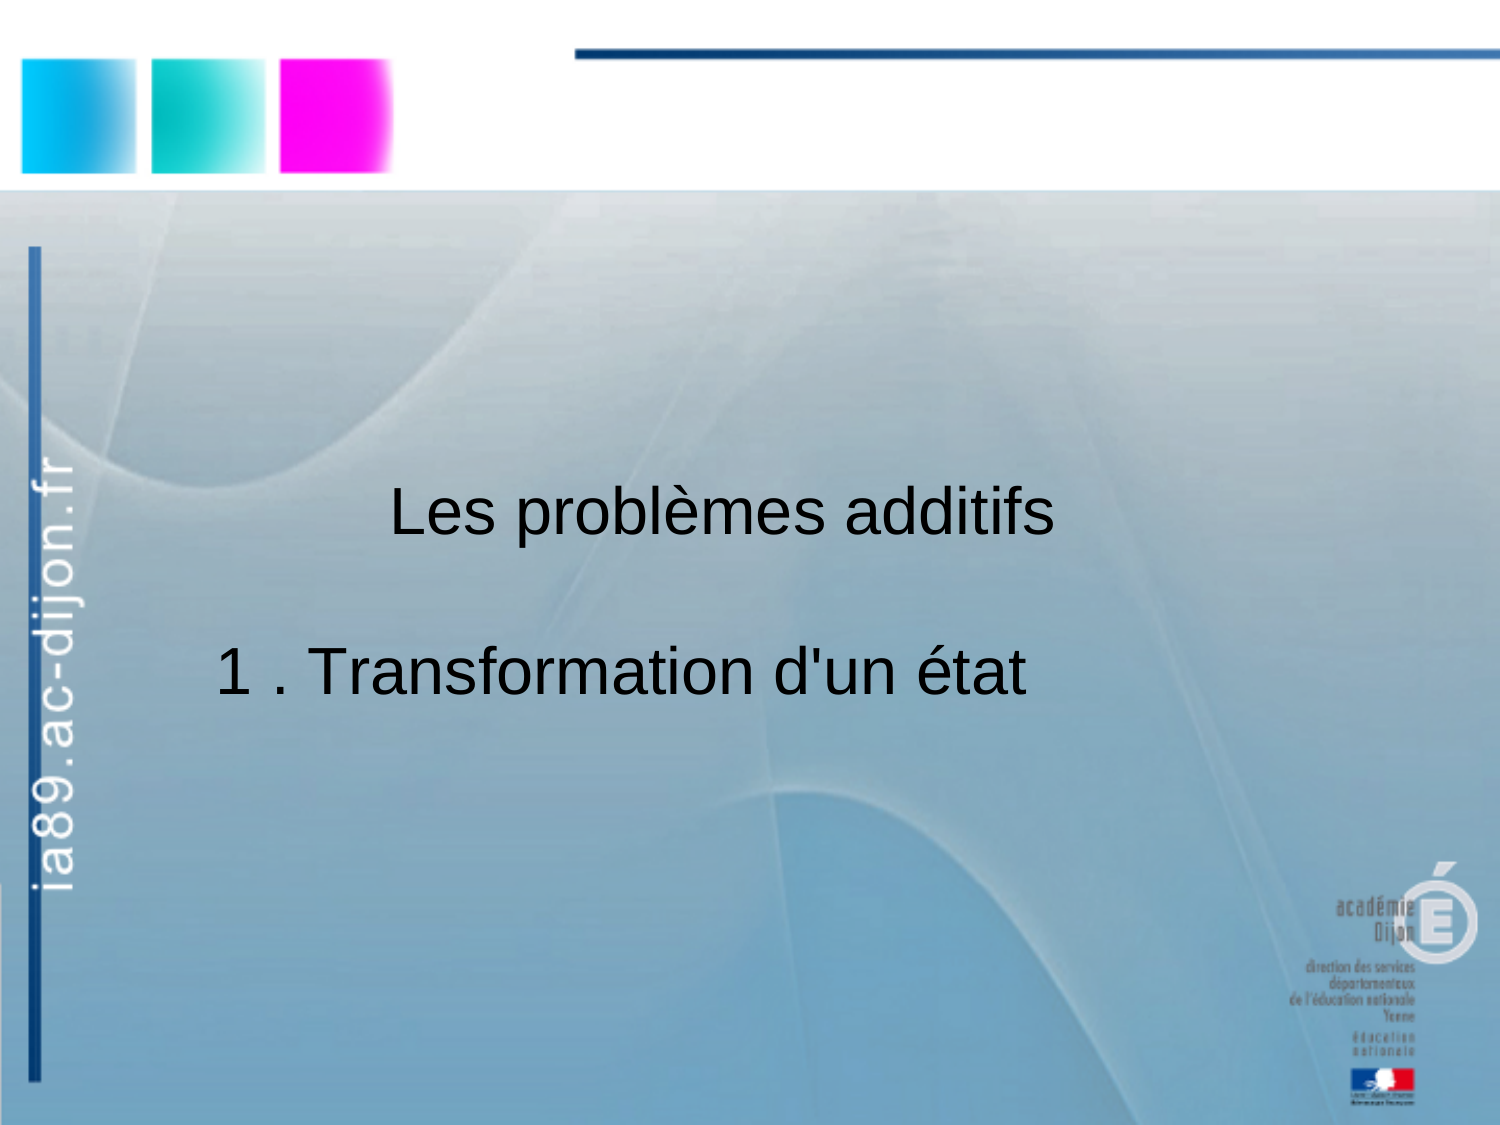

Les problèmes additifs
1 . Transformation d'un état